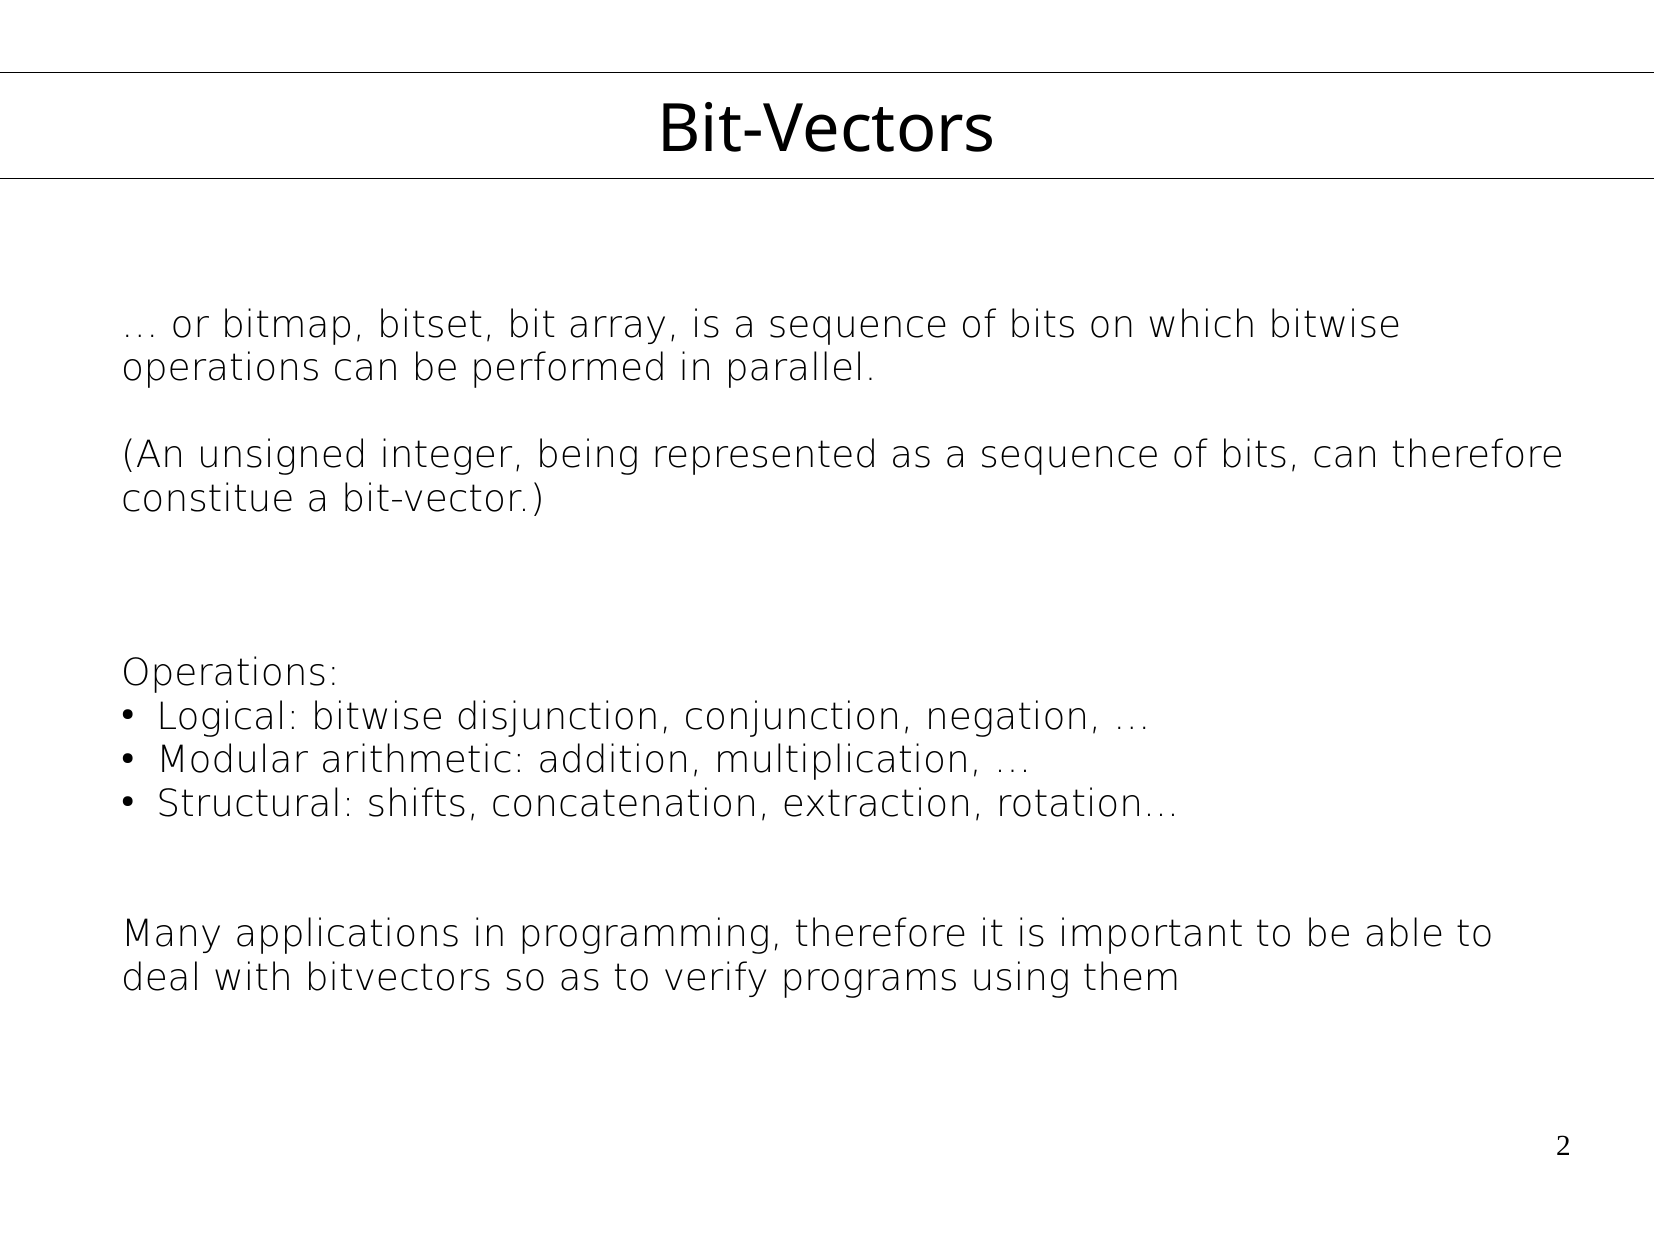

Bit-Vectors
First off, what are bit vectors, they are simply a sequence of bits. You probably all used bitwise operations on integers at uni, well that was a form of bit-vector.
And since they are used often in prgramming, it's important to think of efficient ways of verifying programs that use bit-vectors
… or bitmap, bitset, bit array, is a sequence of bits on which bitwise operations can be performed in parallel.
(An unsigned integer, being represented as a sequence of bits, can therefore constitue a bit-vector.)
Operations:
Logical: bitwise disjunction, conjunction, negation, …
Modular arithmetic: addition, multiplication, …
Structural: shifts, concatenation, extraction, rotation...
Many applications in programming, therefore it is important to be able to deal with bitvectors so as to verify programs using them
2